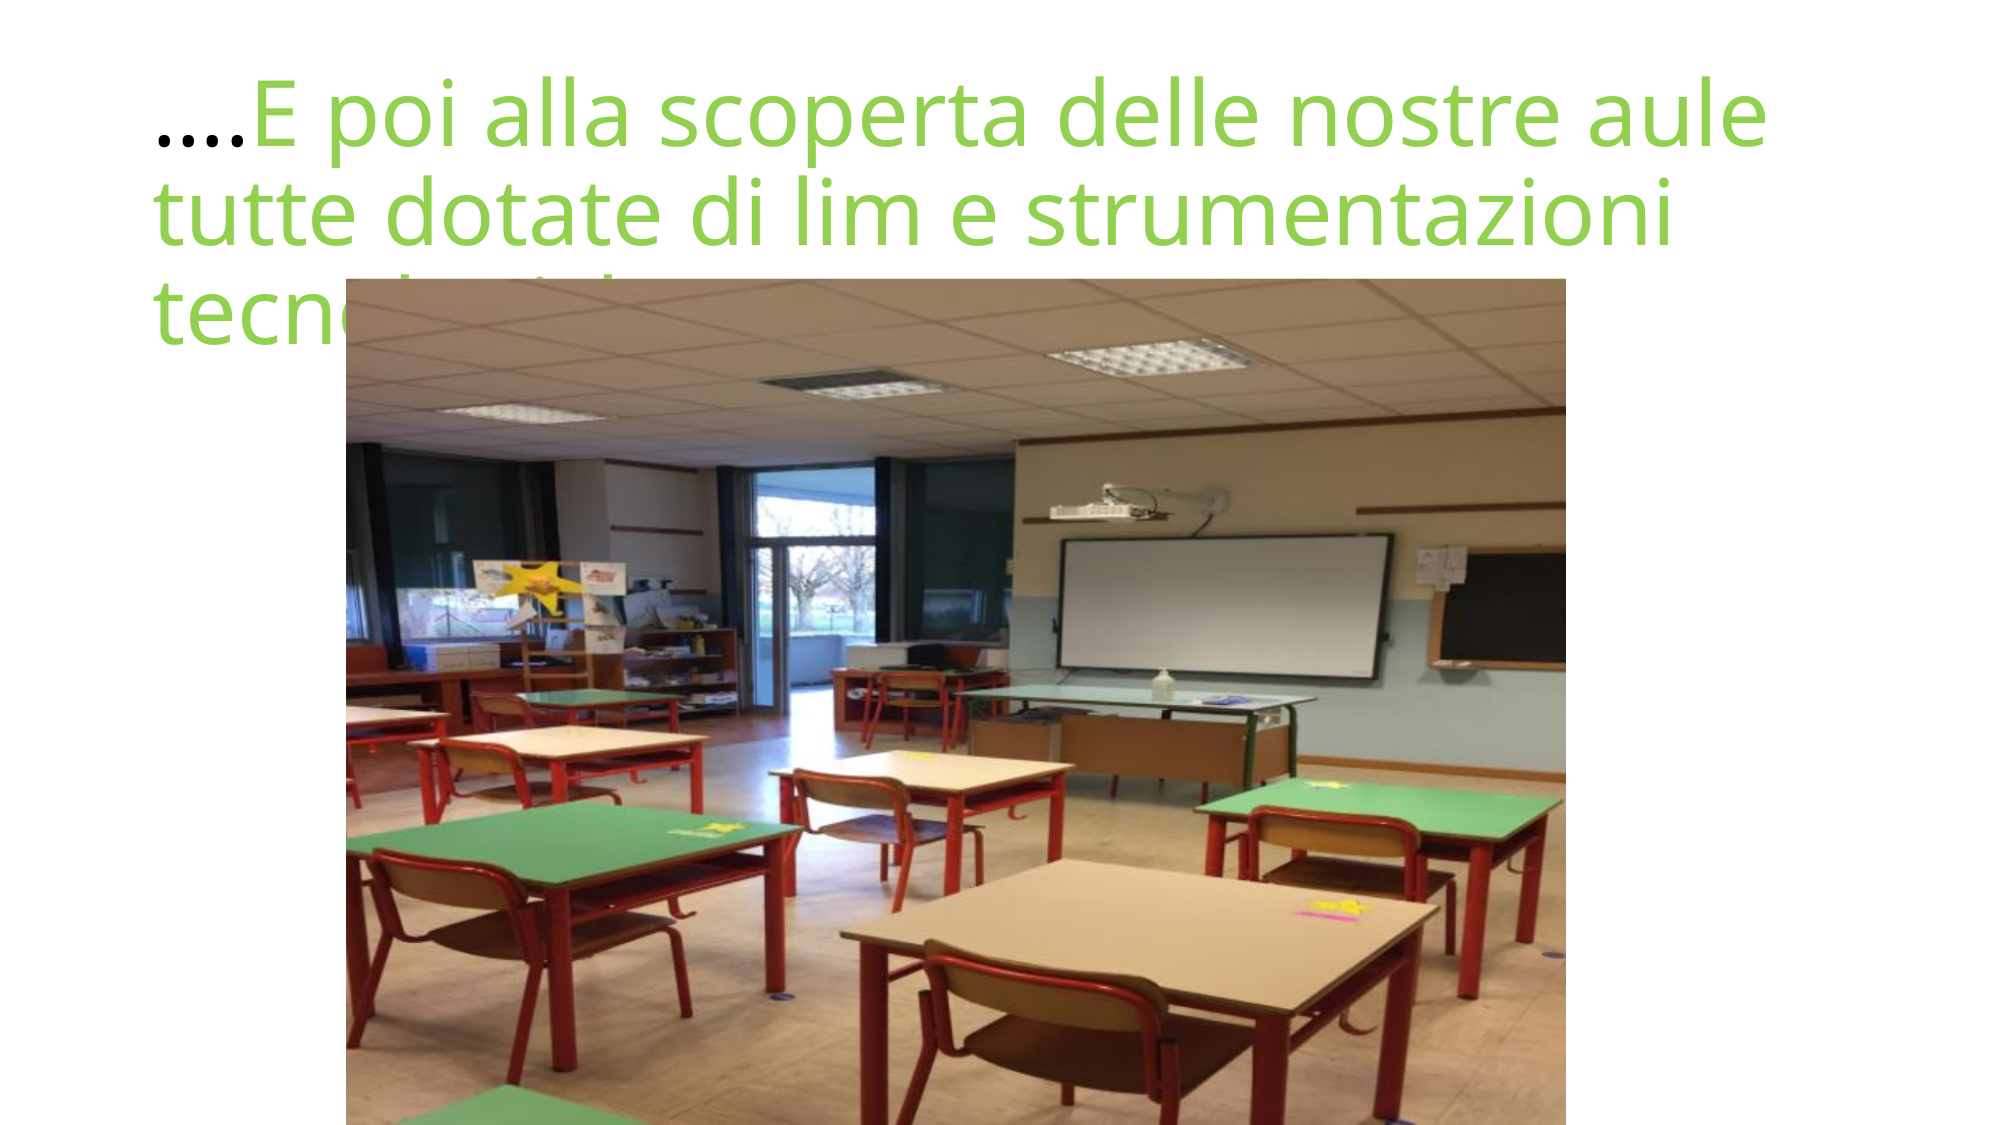

# ….E poi alla scoperta delle nostre aule tutte dotate di lim e strumentazioni tecnologiche